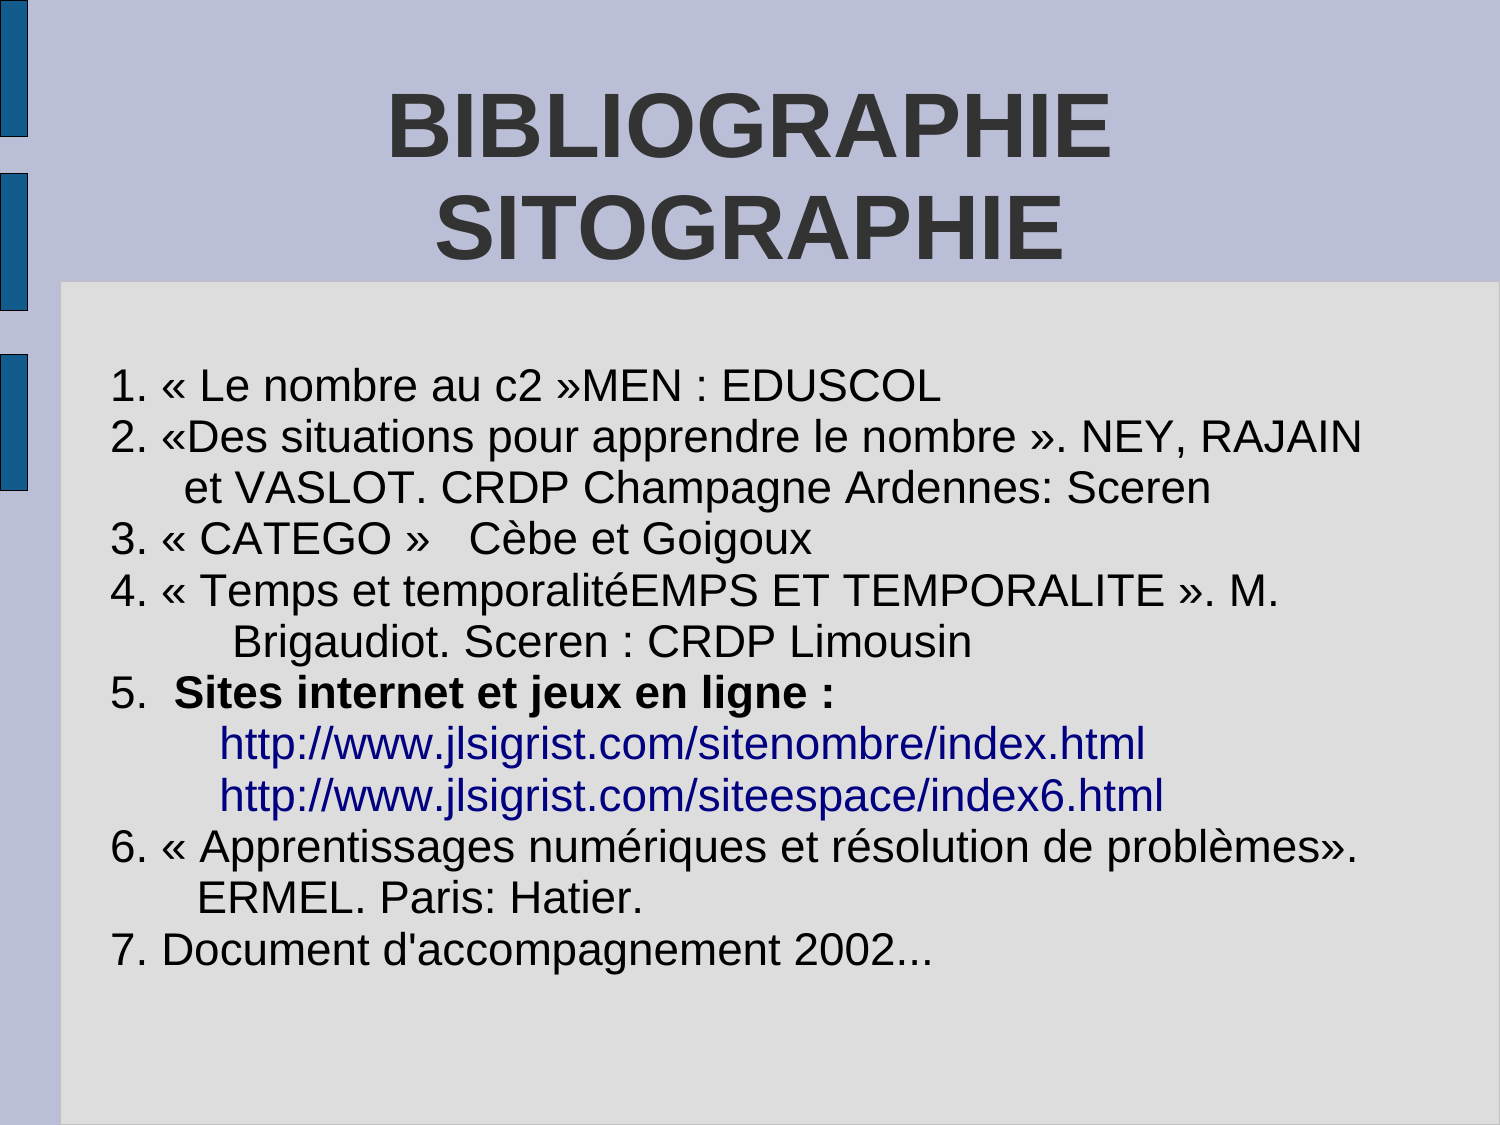

BIBLIOGRAPHIE
SITOGRAPHIE
# 1. « Le nombre au c2 »MEN : EDUSCOL
2. «Des situations pour apprendre le nombre ». NEY, RAJAIN et VASLOT. CRDP Champagne Ardennes: Sceren
3. « CATEGO » Cèbe et Goigoux
4. « Temps et temporalitéEMPS ET TEMPORALITE ». M. 	 Brigaudiot. Sceren : CRDP Limousin
5. Sites internet et jeux en ligne :
	http://www.jlsigrist.com/sitenombre/index.html
	http://www.jlsigrist.com/siteespace/index6.html
6. « Apprentissages numériques et résolution de problèmes». ERMEL. Paris: Hatier.
7. Document d'accompagnement 2002...